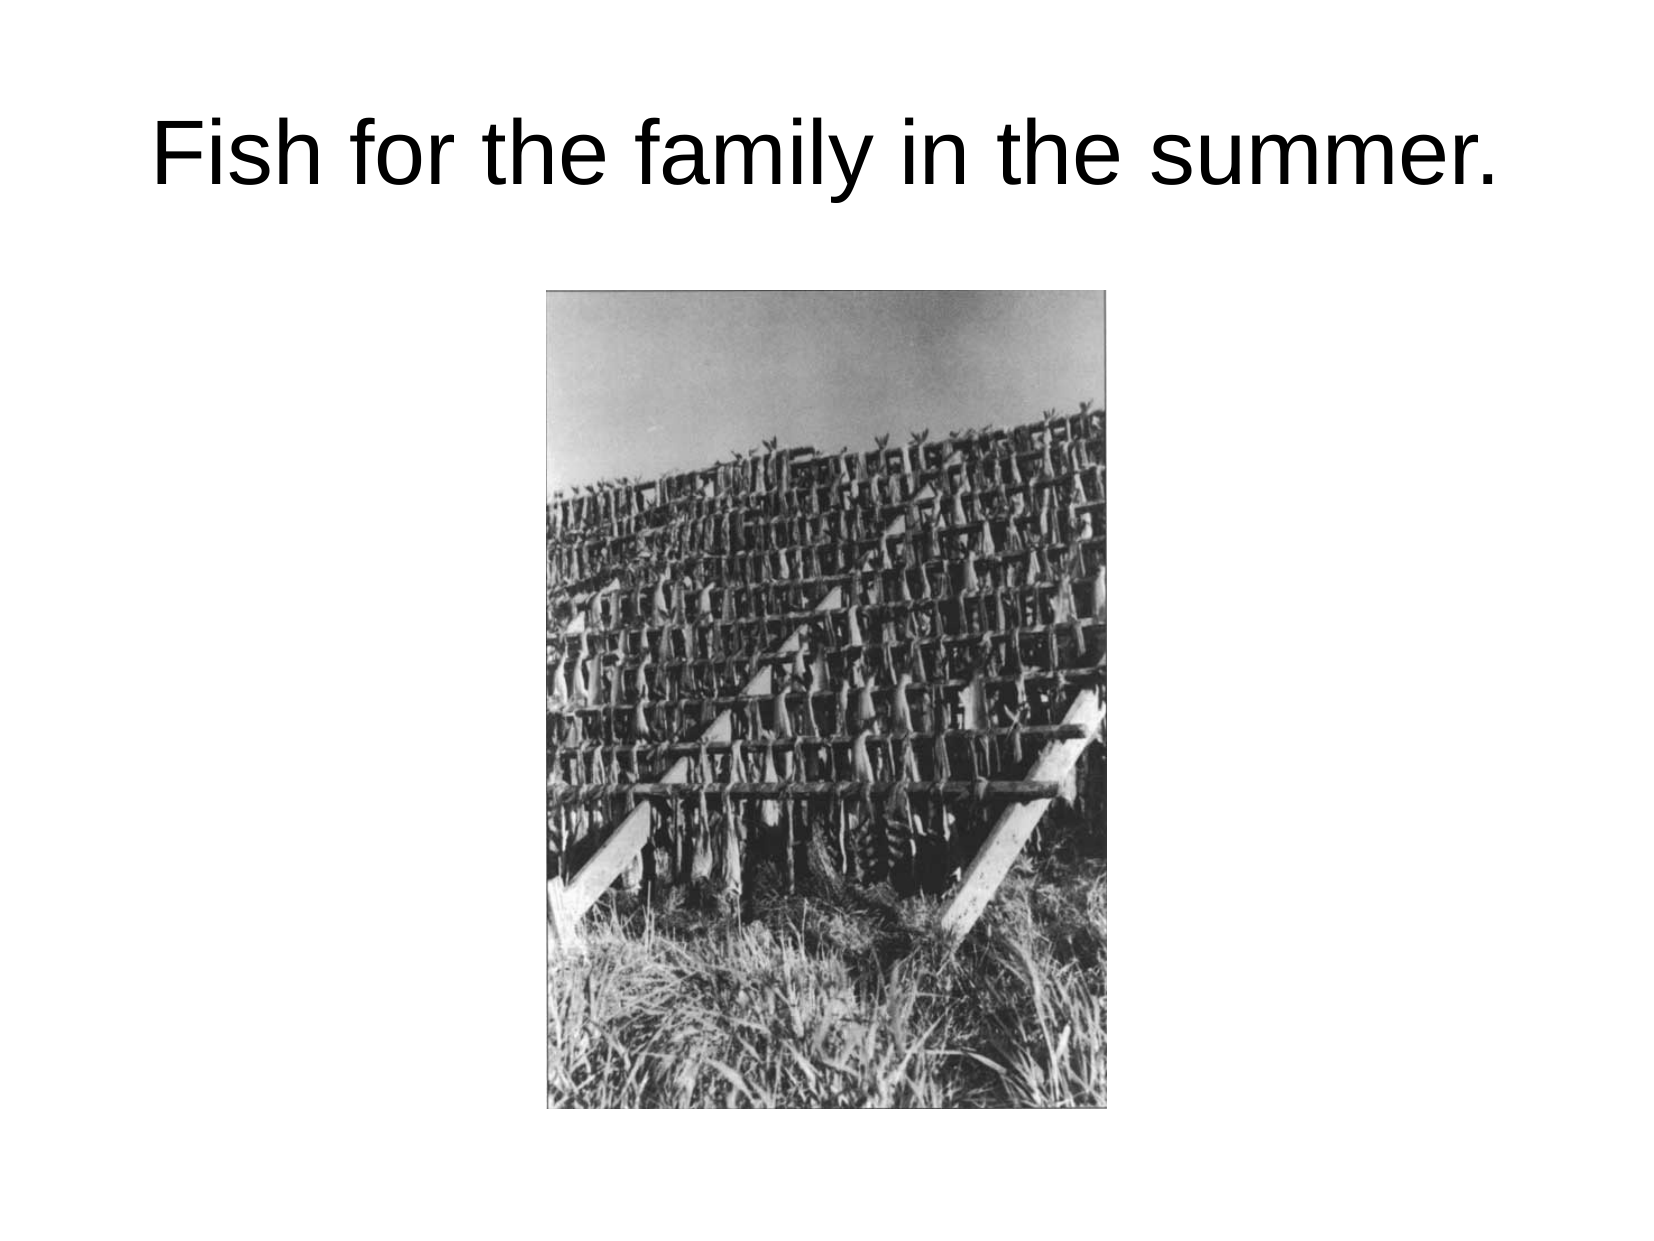

# Fish for the family in the summer.